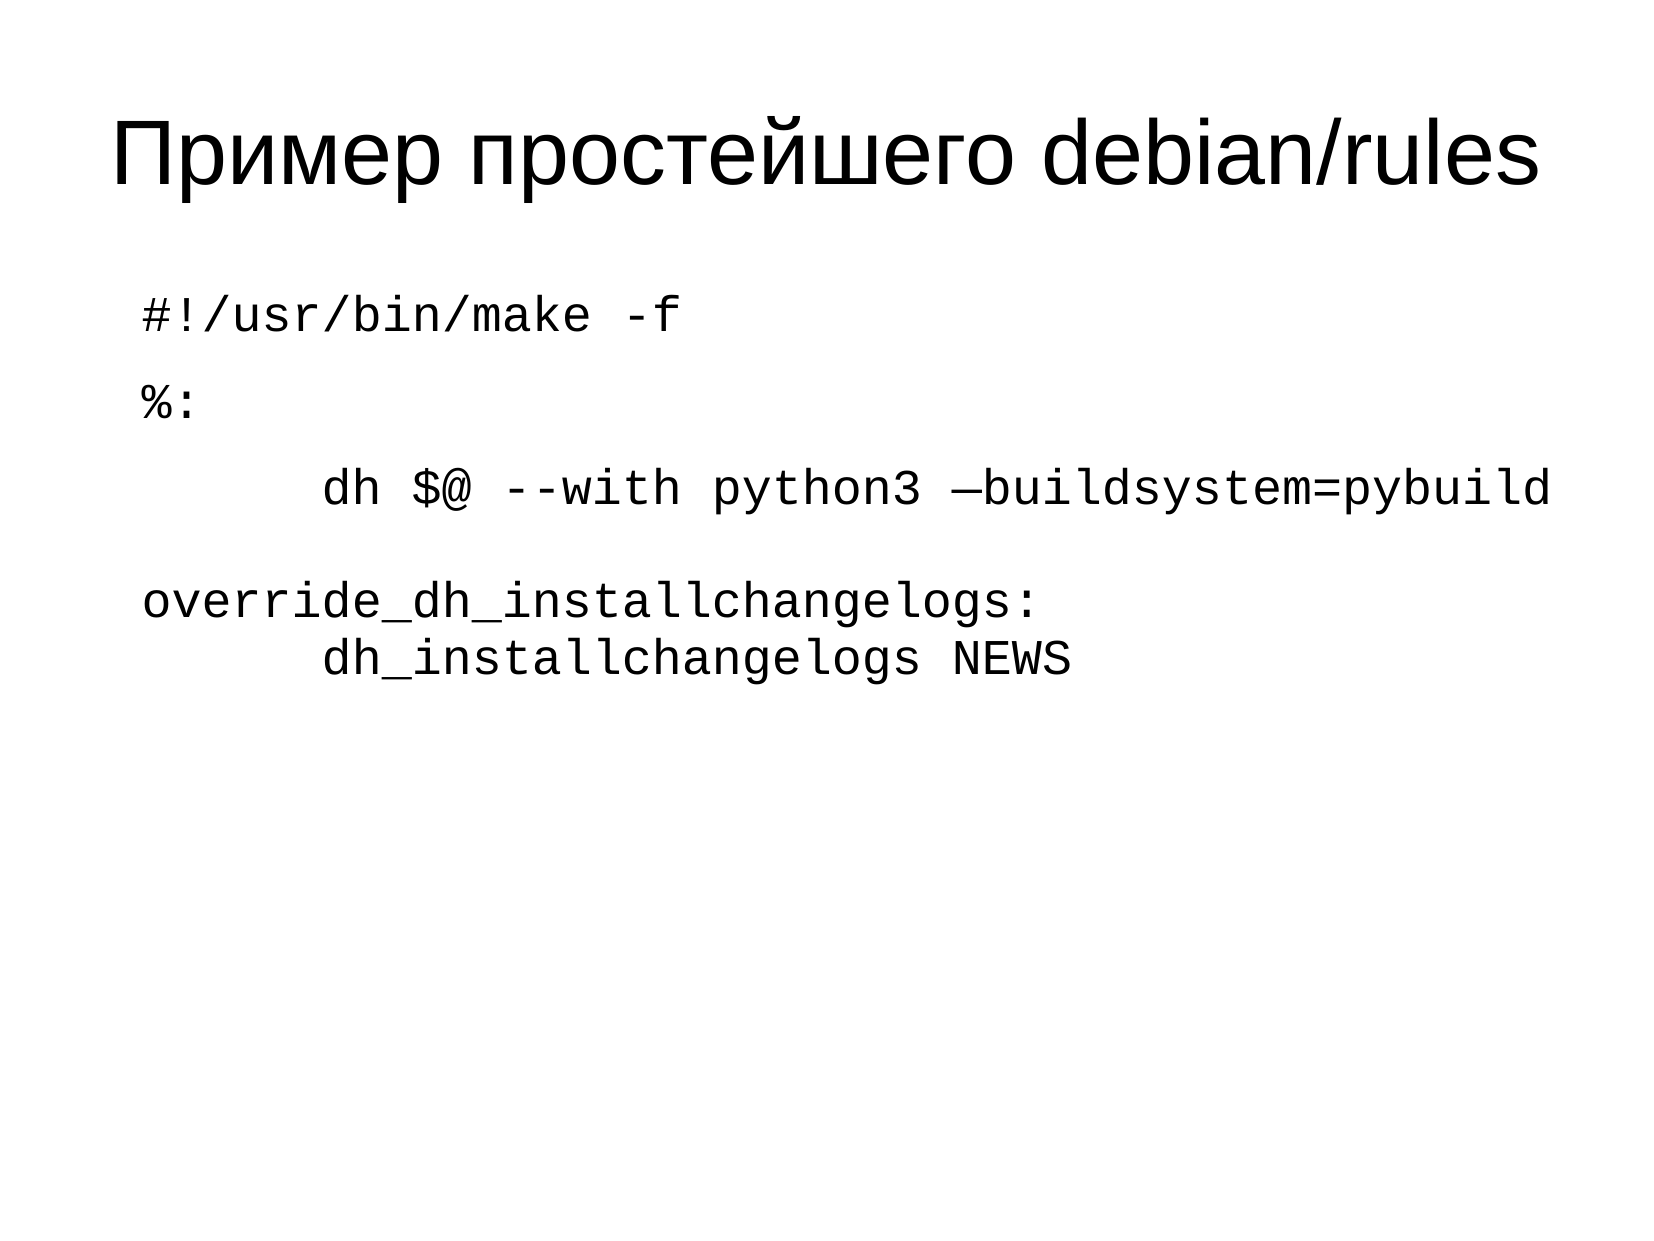

# Пример простейшего debian/rules
#!/usr/bin/make -f
%:
 dh $@ --with python3 —buildsystem=pybuild
override_dh_installchangelogs:
 dh_installchangelogs NEWS